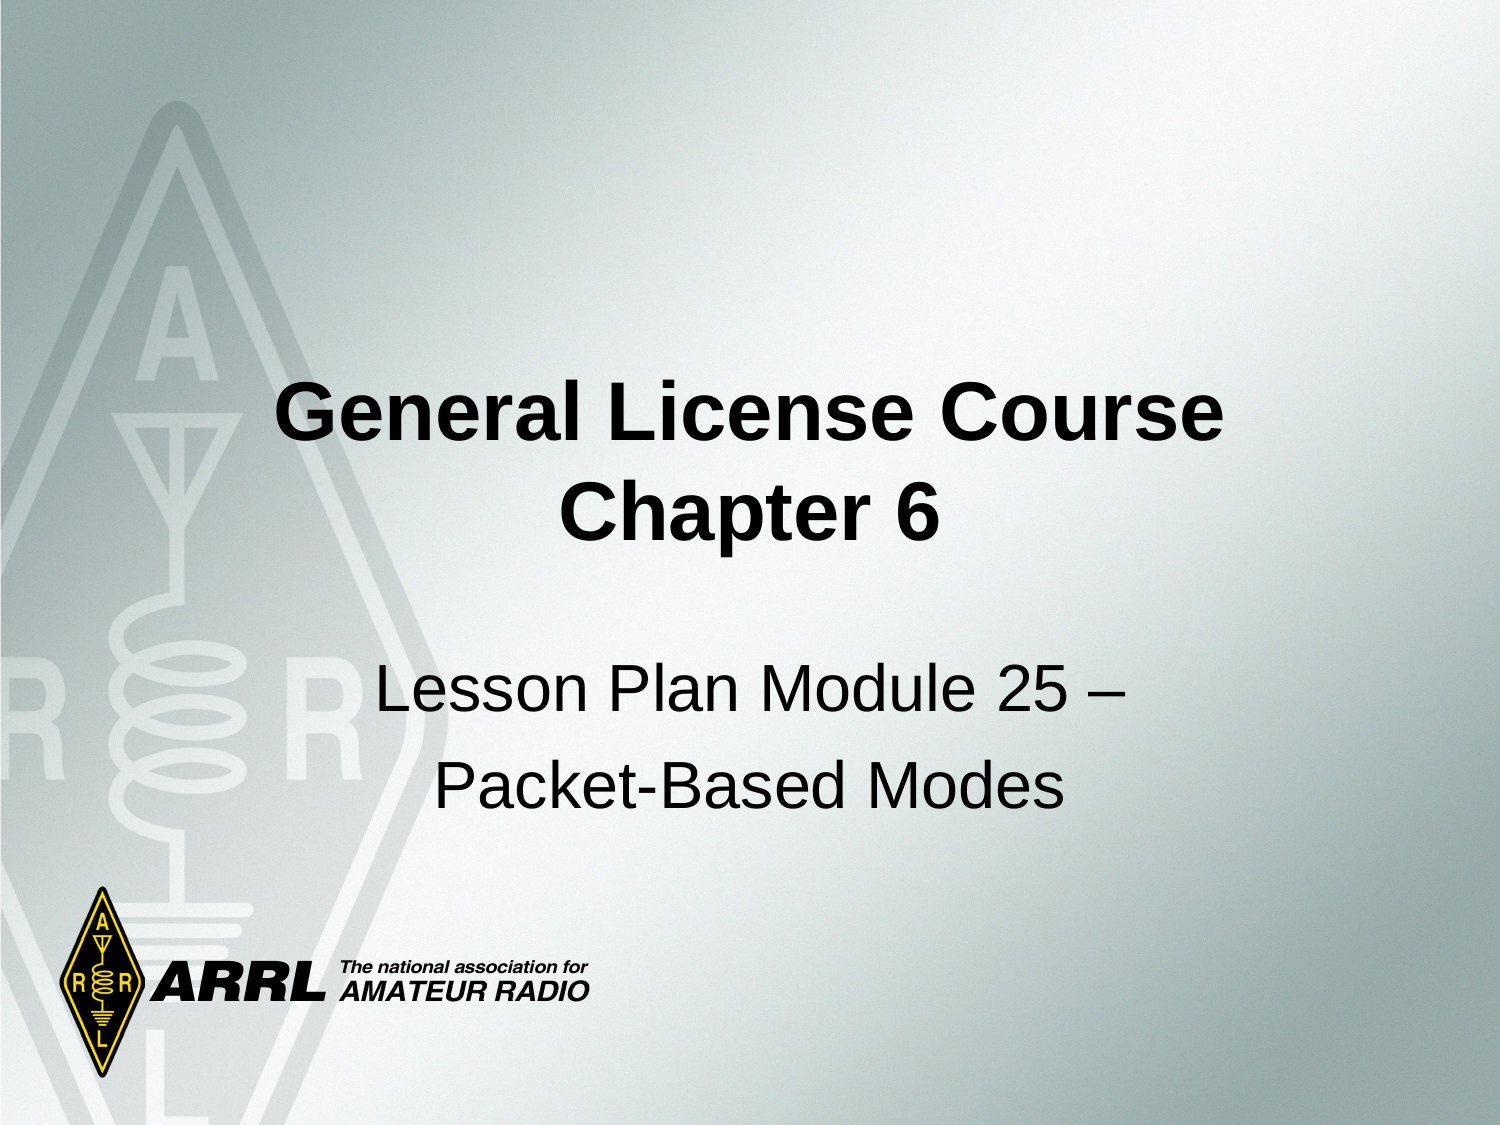

# General License Course Chapter 6
Lesson Plan Module 25 –
Packet-Based Modes